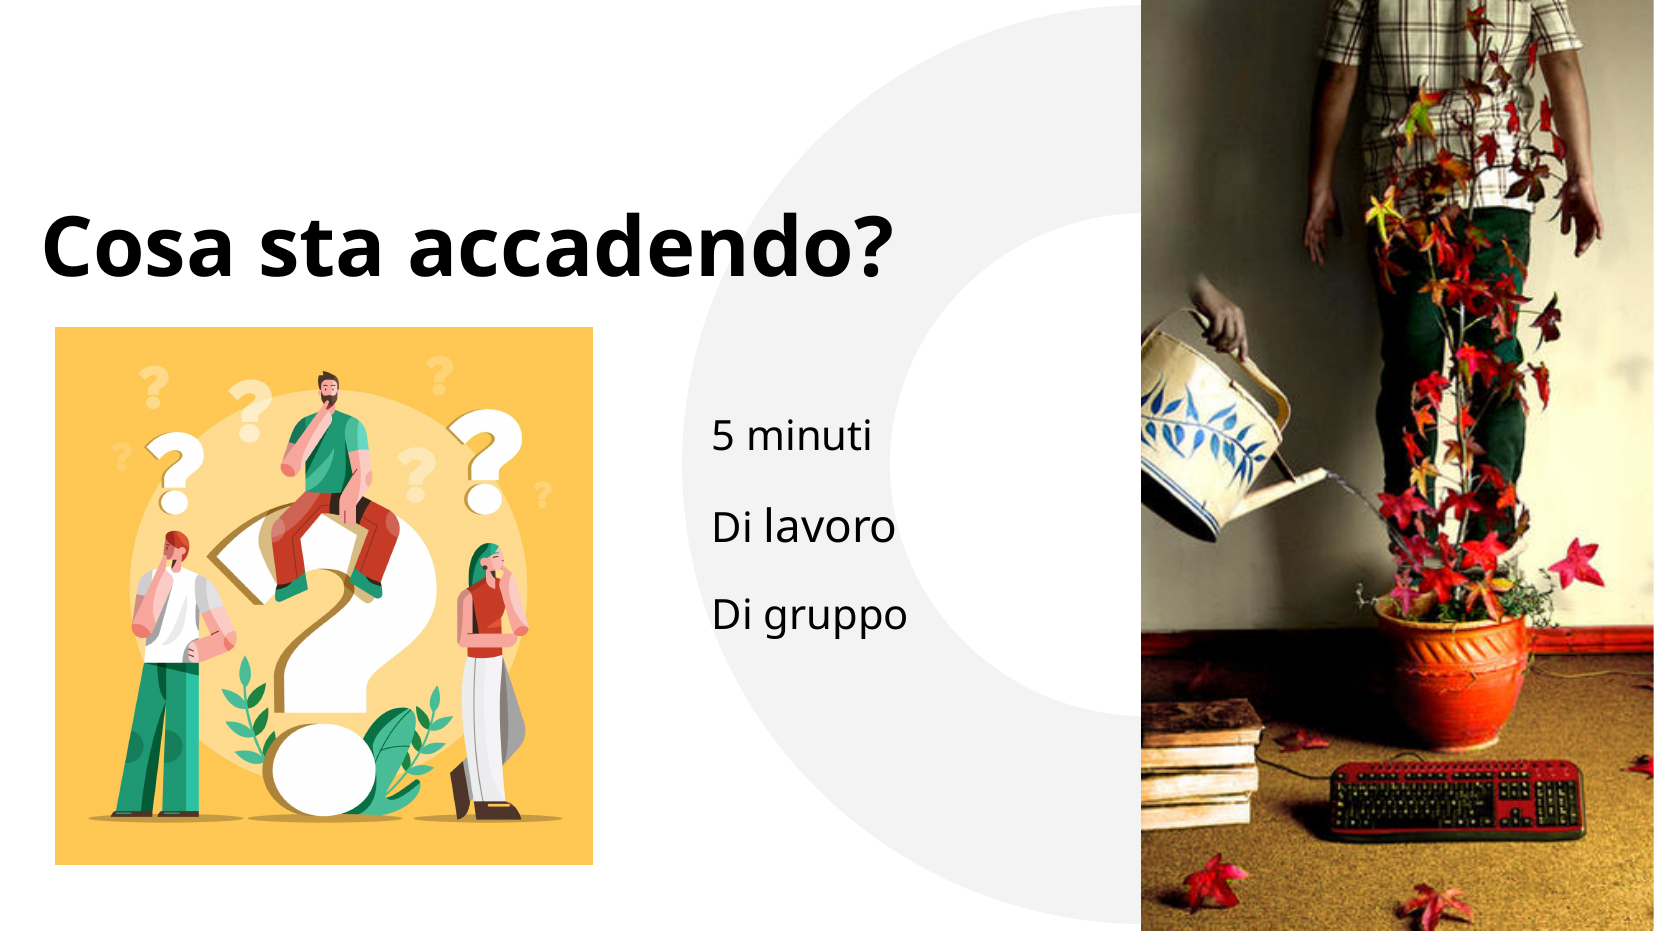

# Cosa sta accadendo?
5 minuti
Di lavoro
Di gruppo